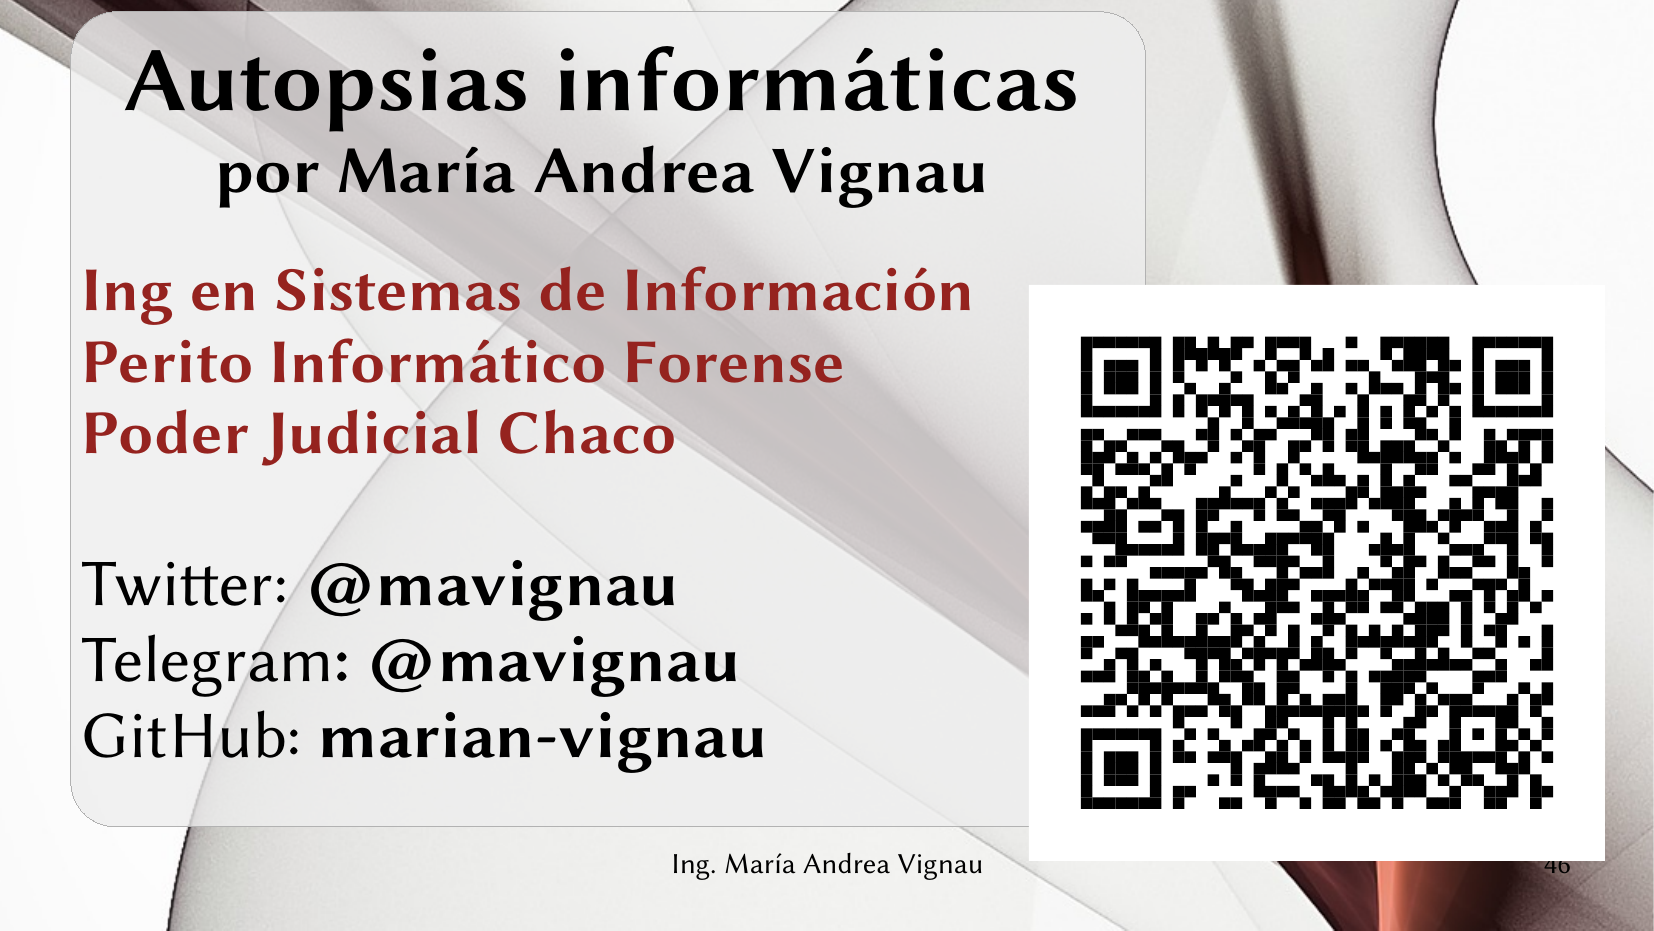

# Autopsias informáticas por María Andrea Vignau
Ing en Sistemas de Información
Perito Informático Forense
Poder Judicial Chaco
Twitter: @mavignau
Telegram: @mavignau
GitHub: marian-vignau
Ing. María Andrea Vignau
46